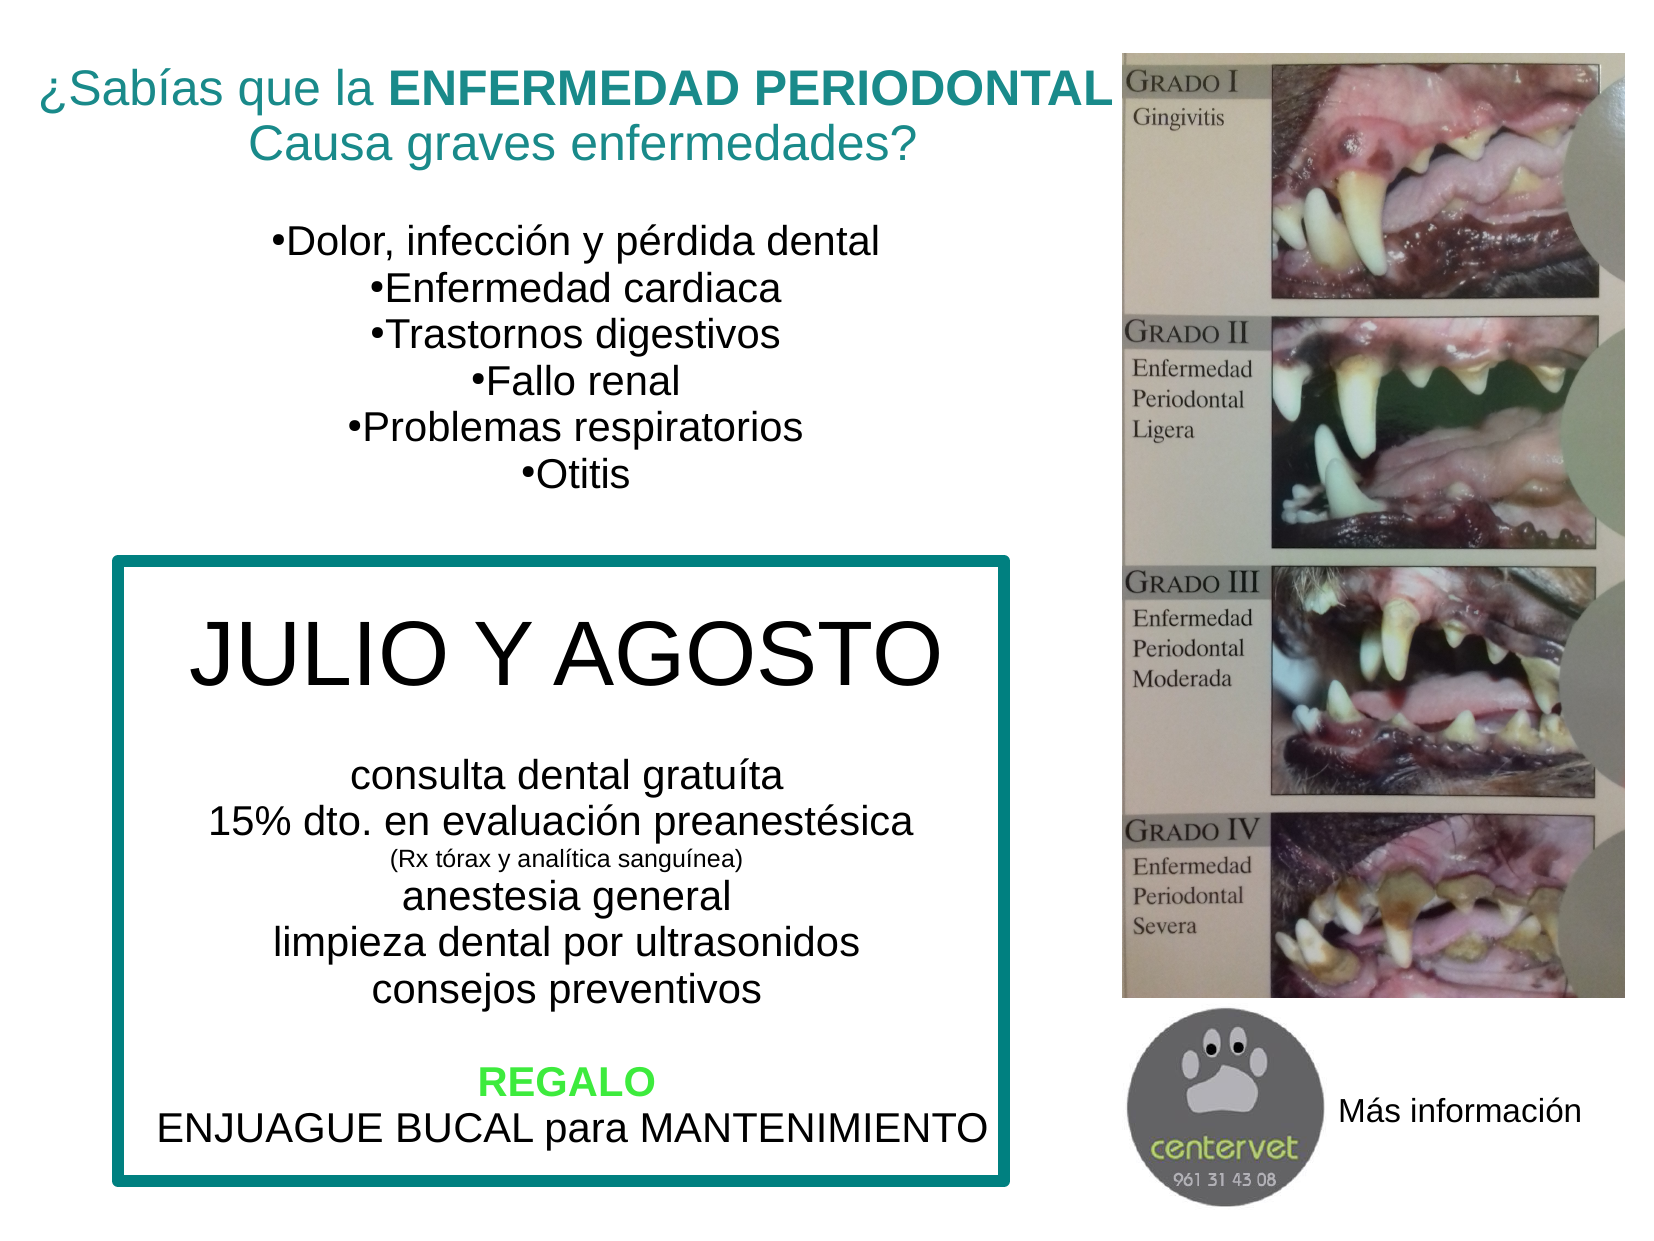

¿Sabías que la ENFERMEDAD PERIODONTAL
 Causa graves enfermedades?
Dolor, infección y pérdida dental
Enfermedad cardiaca
Trastornos digestivos
Fallo renal
Problemas respiratorios
Otitis
# JULIO Y AGOSTO consulta dental gratuíta 15% dto. en evaluación preanestésica (Rx tórax y analítica sanguínea) anestesia general limpieza dental por ultrasonidos consejos preventivos REGALO ENJUAGUE BUCAL para MANTENIMIENTO
Más información